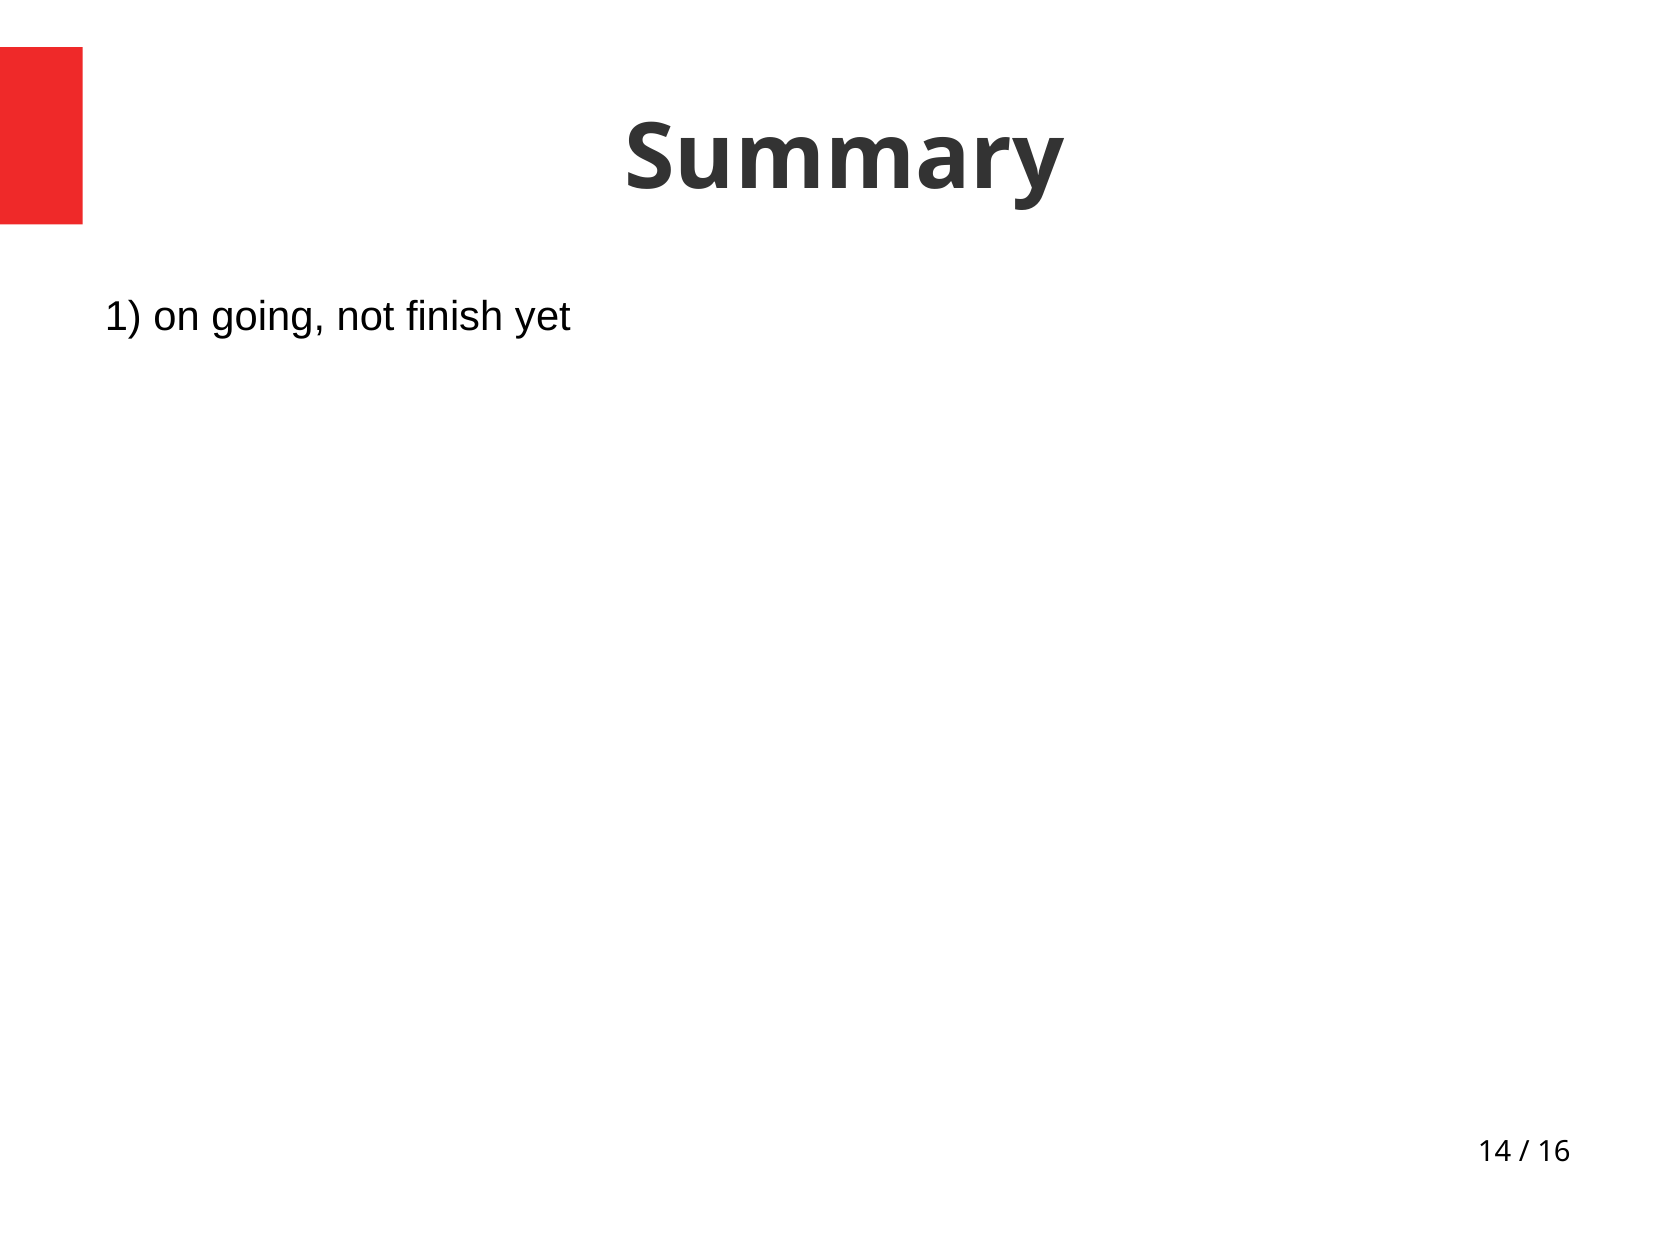

# Summary
1) on going, not finish yet
14